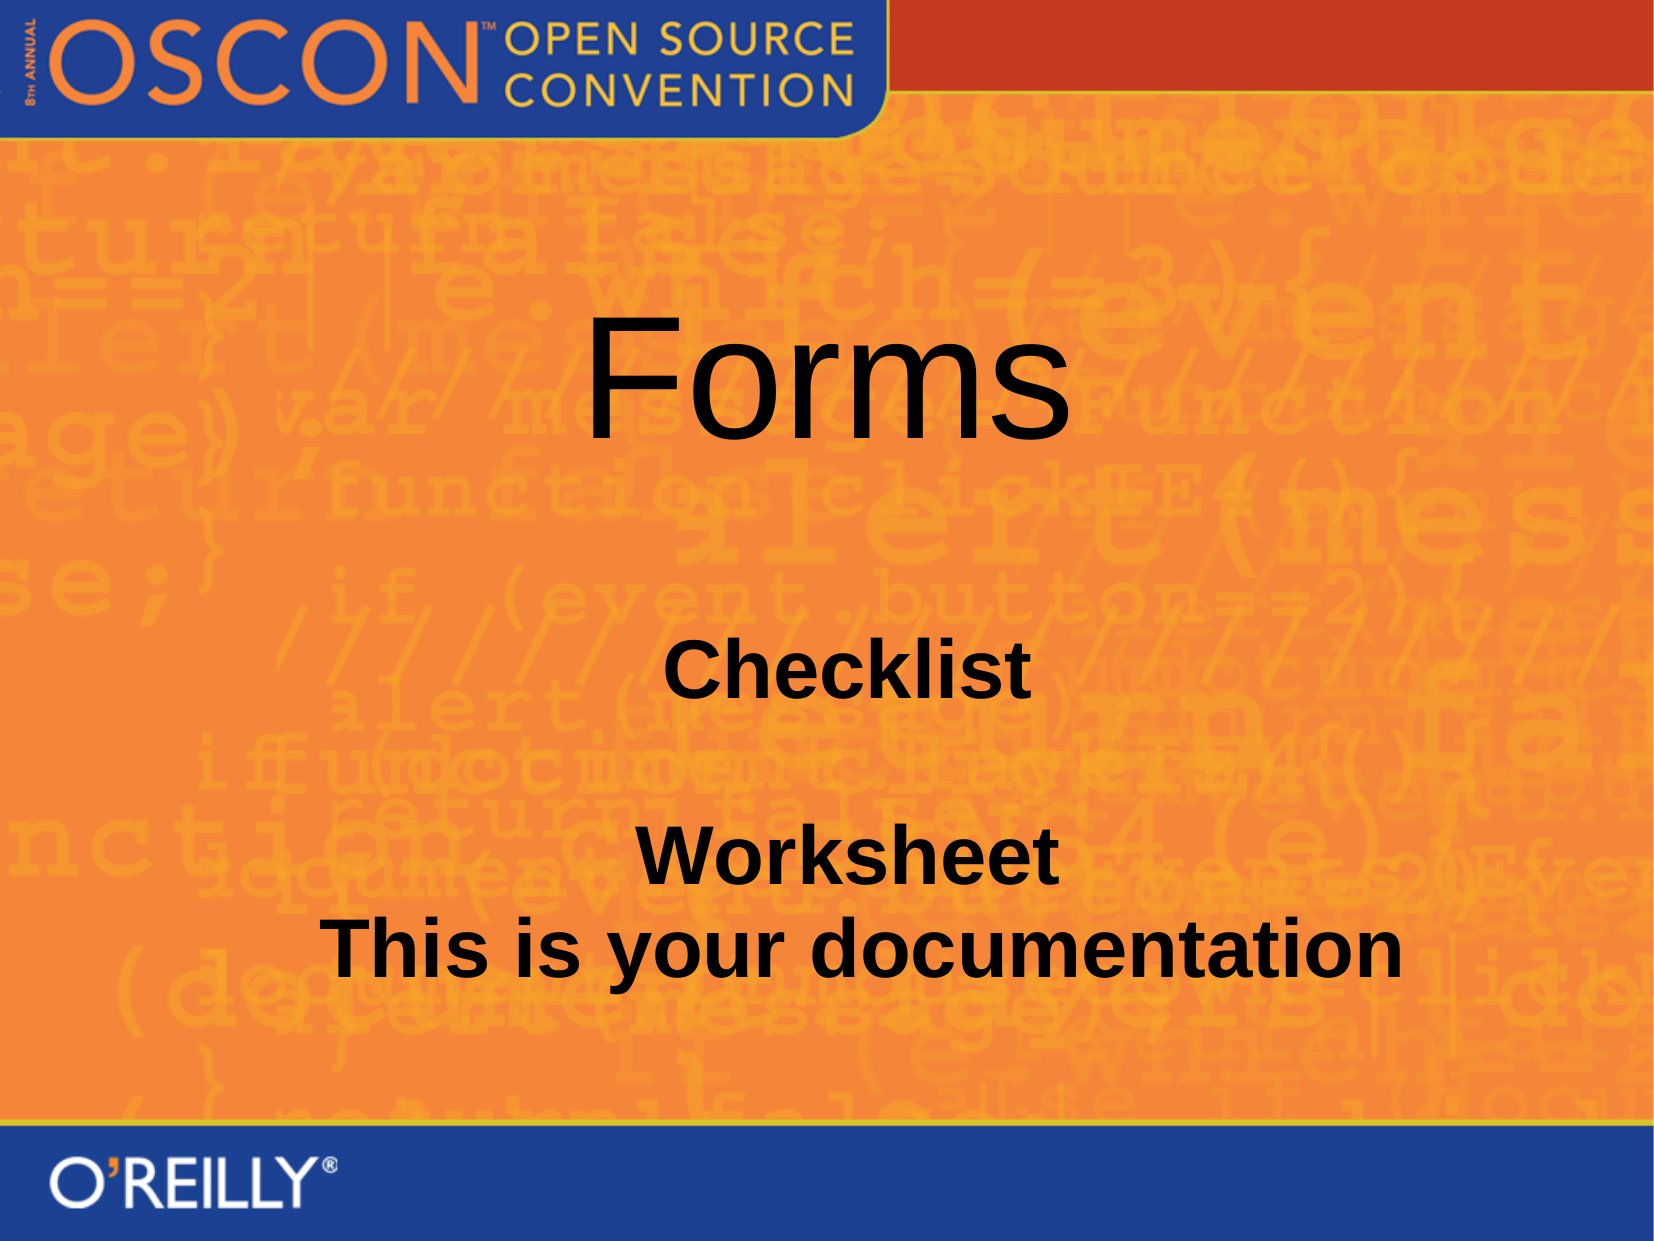

# Forms
Checklist
Worksheet
This is your documentation